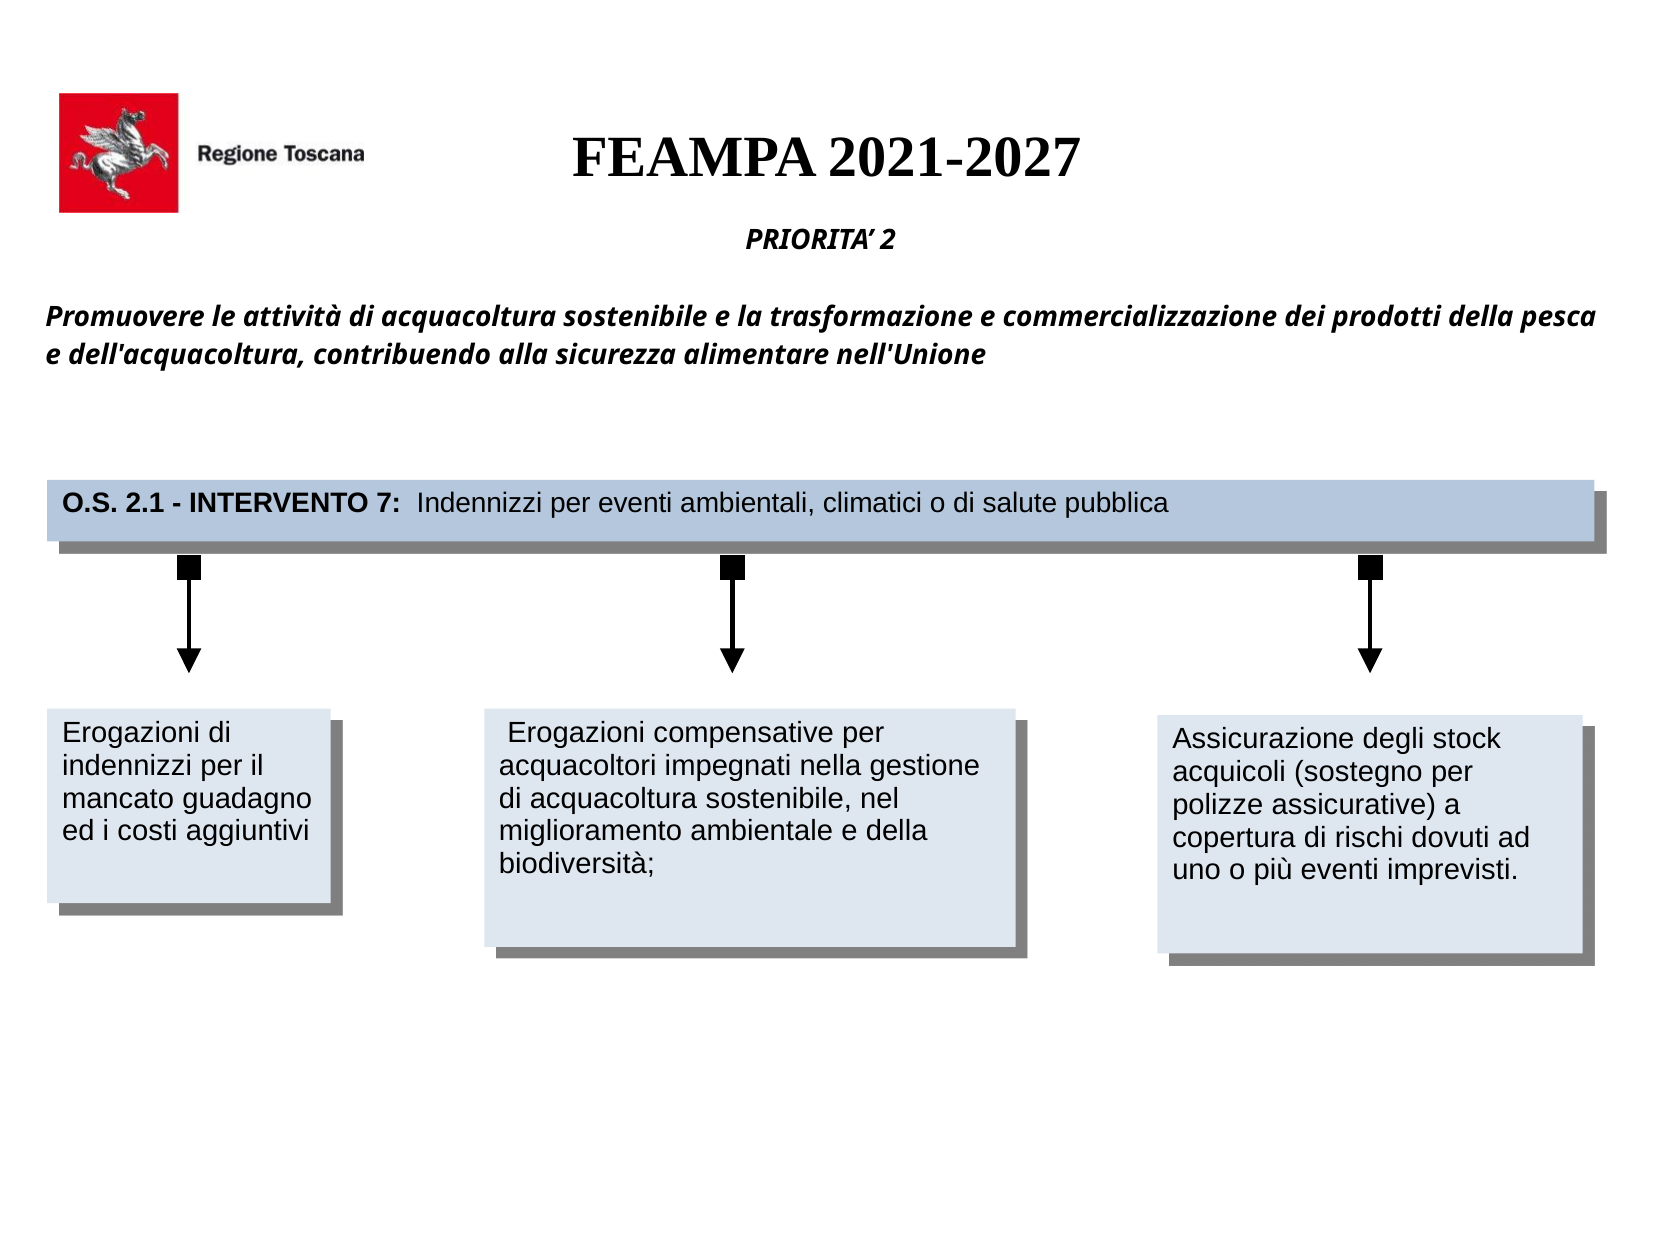

# FEAMPA 2021-2027
PRIORITA’ 2
Promuovere le attività di acquacoltura sostenibile e la trasformazione e commercializzazione dei prodotti della pesca e dell'acquacoltura, contribuendo alla sicurezza alimentare nell'Unione
O.S. 2.1 - INTERVENTO 7: Indennizzi per eventi ambientali, climatici o di salute pubblica
Erogazioni di indennizzi per il mancato guadagno ed i costi aggiuntivi
 Erogazioni compensative per acquacoltori impegnati nella gestione di acquacoltura sostenibile, nel miglioramento ambientale e della biodiversità;
Assicurazione degli stock acquicoli (sostegno per polizze assicurative) a copertura di rischi dovuti ad uno o più eventi imprevisti.